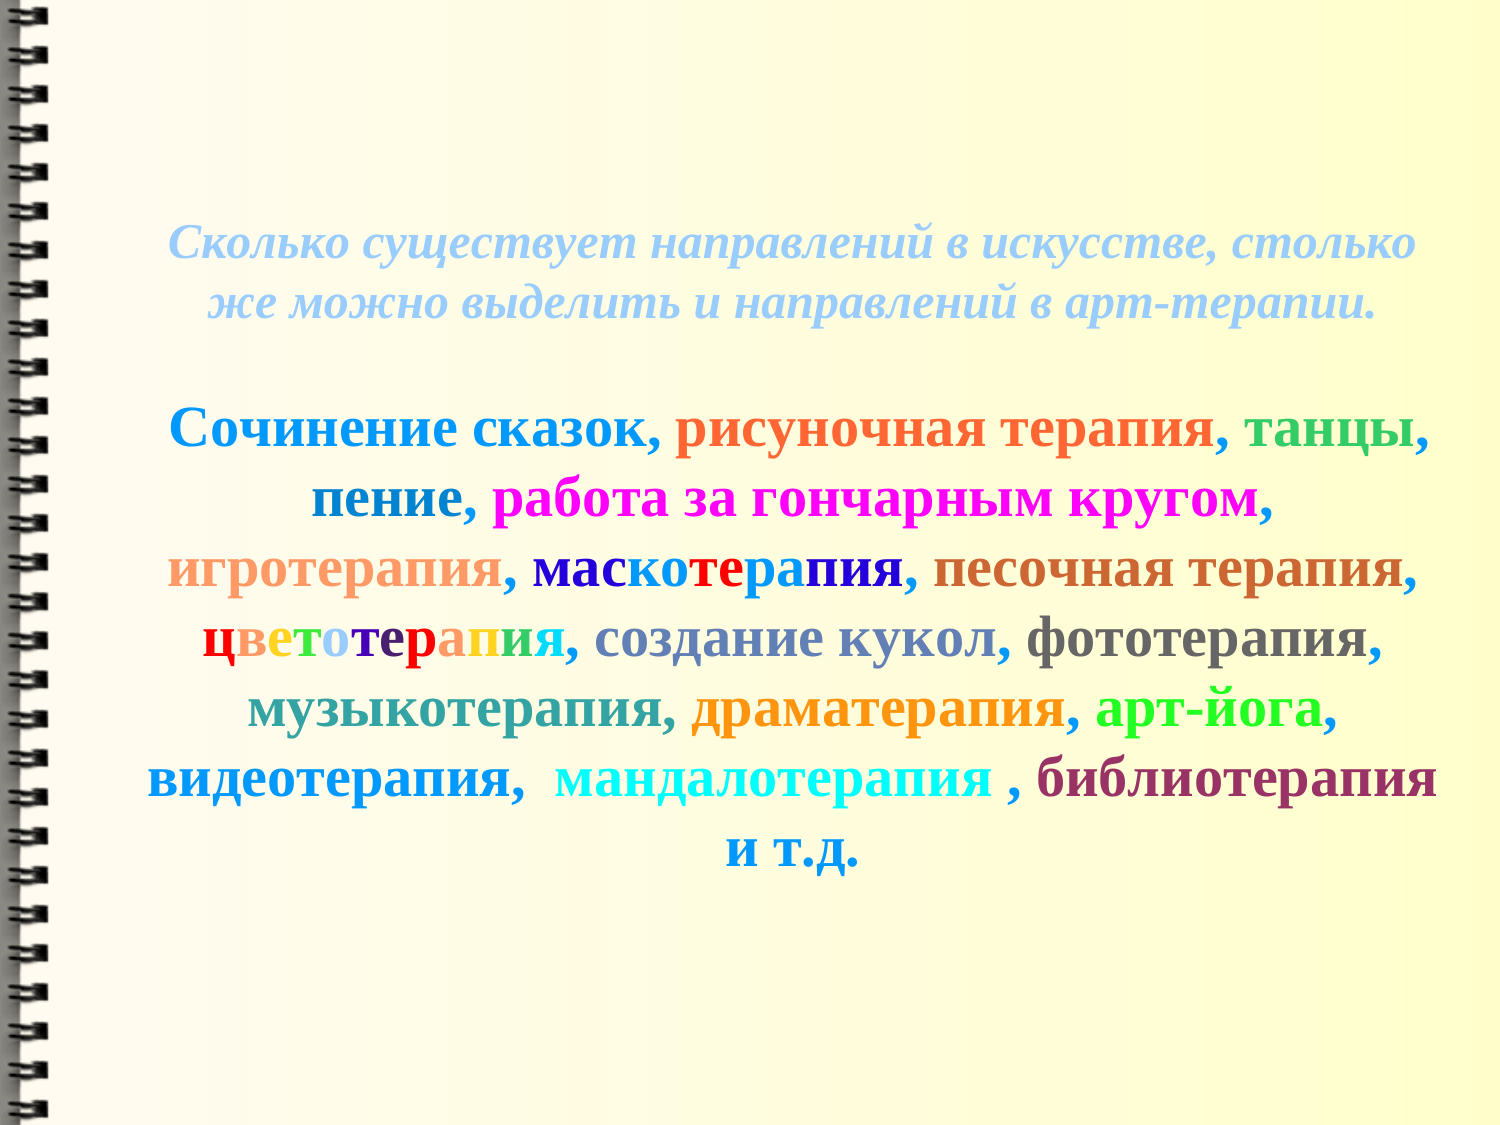

# Сколько существует направлений в искусстве, столько же можно выделить и направлений в арт-терапии. Сочинение сказок, рисуночная терапия, танцы, пение, работа за гончарным кругом, игротерапия, маскотерапия, песочная терапия, цветотерапия, создание кукол, фототерапия, музыкотерапия, драматерапия, арт-йога, видеотерапия, мандалотерапия , библиотерапия и т.д.